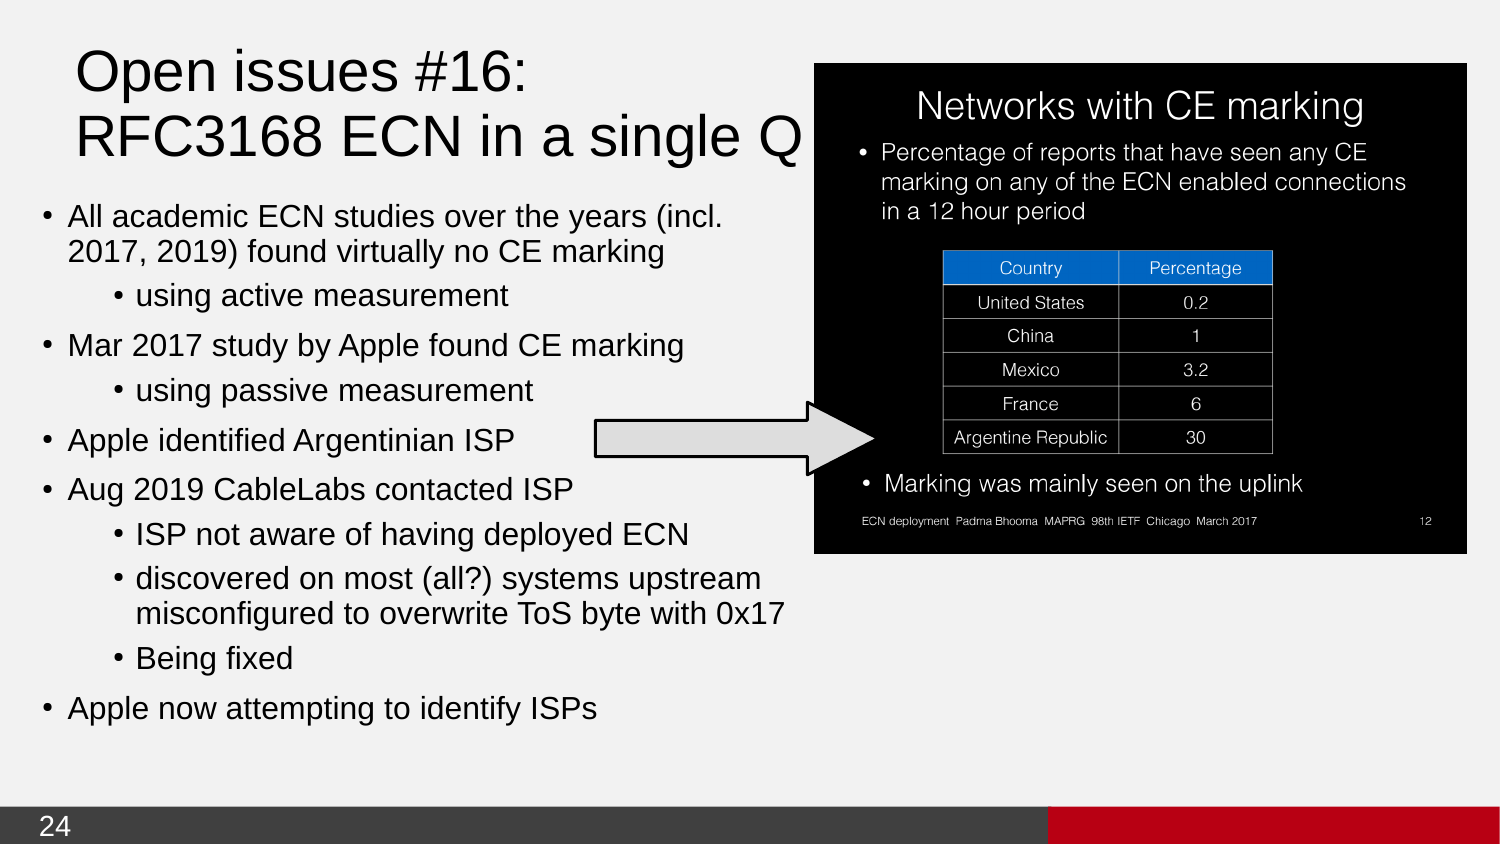

# Open issues #16: RFC3168 ECN in a single Q
All academic ECN studies over the years (incl. 2017, 2019) found virtually no CE marking
using active measurement
Mar 2017 study by Apple found CE marking
using passive measurement
Apple identified Argentinian ISP
Aug 2019 CableLabs contacted ISP
ISP not aware of having deployed ECN
discovered on most (all?) systems upstream misconfigured to overwrite ToS byte with 0x17
Being fixed
Apple now attempting to identify ISPs
24